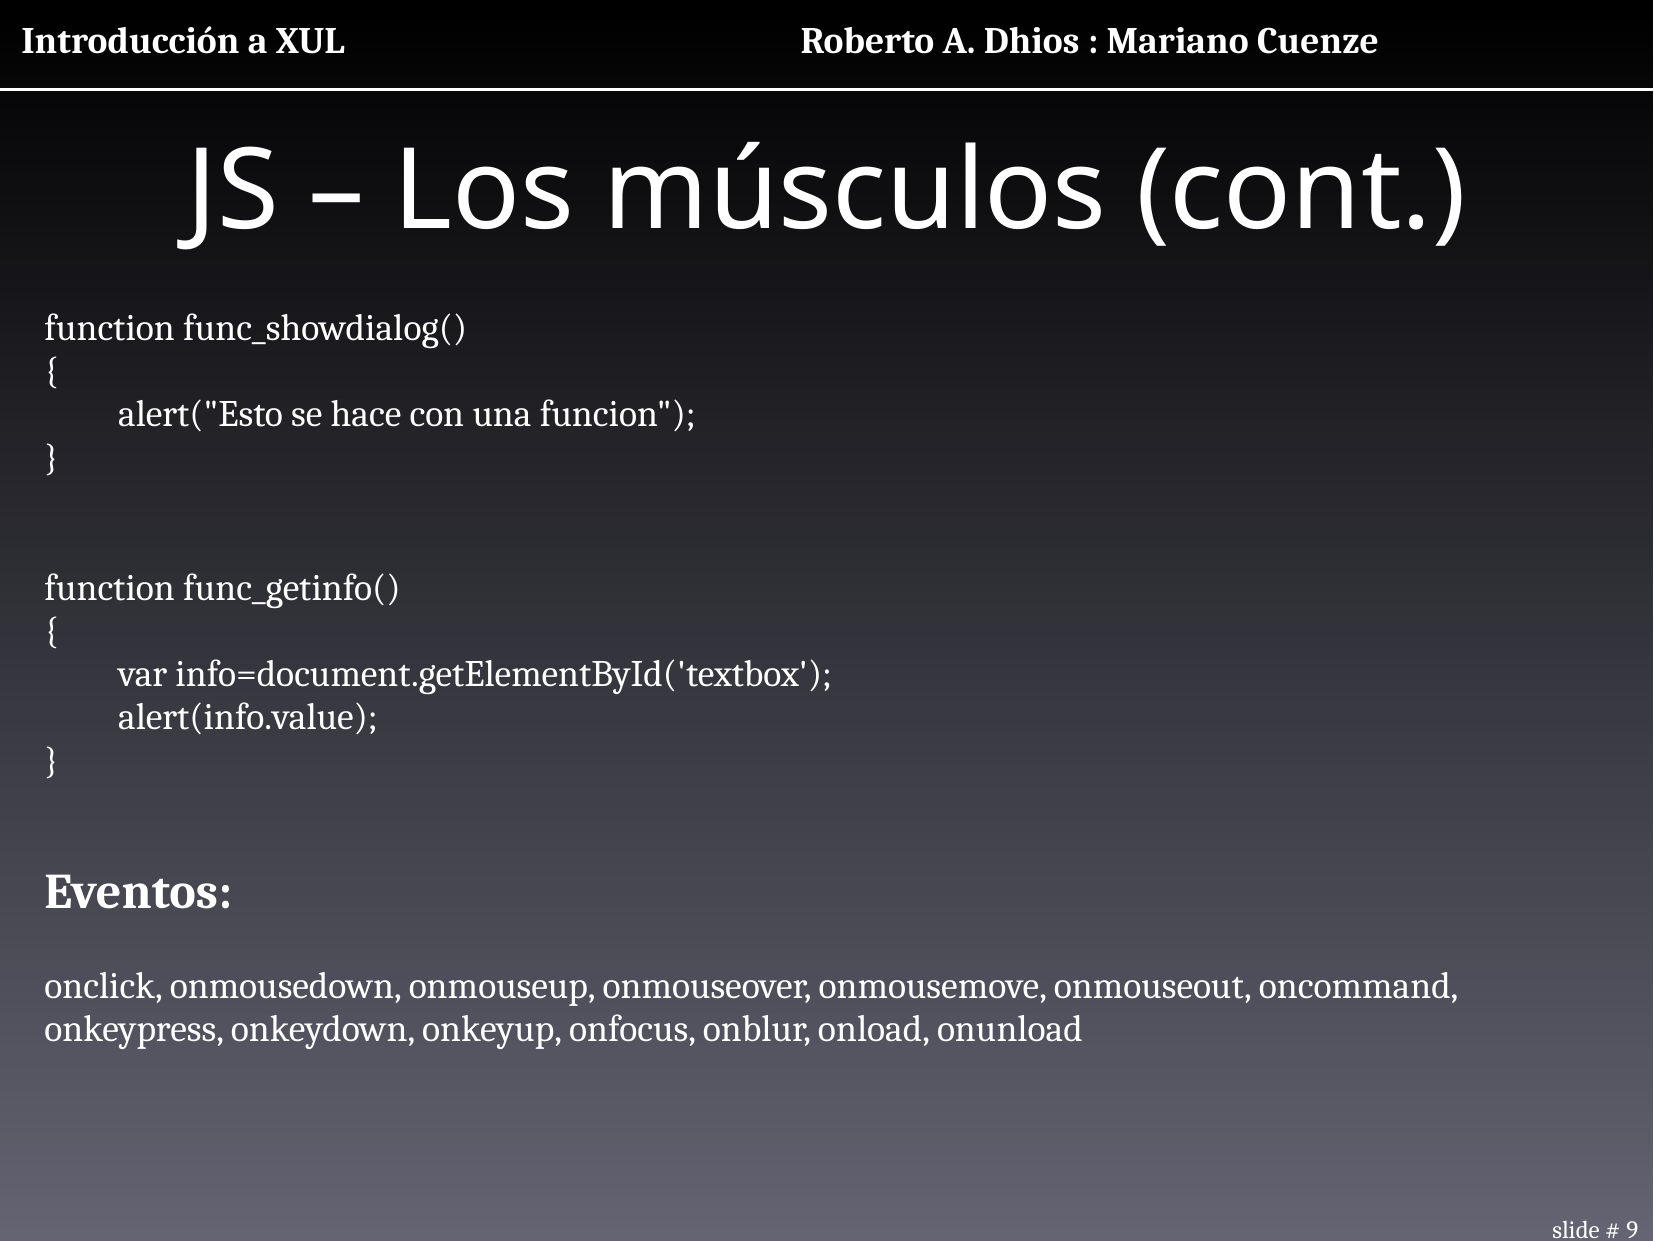

Introducción a XUL						 Roberto A. Dhios : Mariano Cuenze
# JS – Los músculos (cont.)
function func_showdialog()
{
	alert("Esto se hace con una funcion");
}
function func_getinfo()
{
	var info=document.getElementById('textbox');
	alert(info.value);
}
Eventos:
onclick, onmousedown, onmouseup, onmouseover, onmousemove, onmouseout, oncommand, onkeypress, onkeydown, onkeyup, onfocus, onblur, onload, onunload